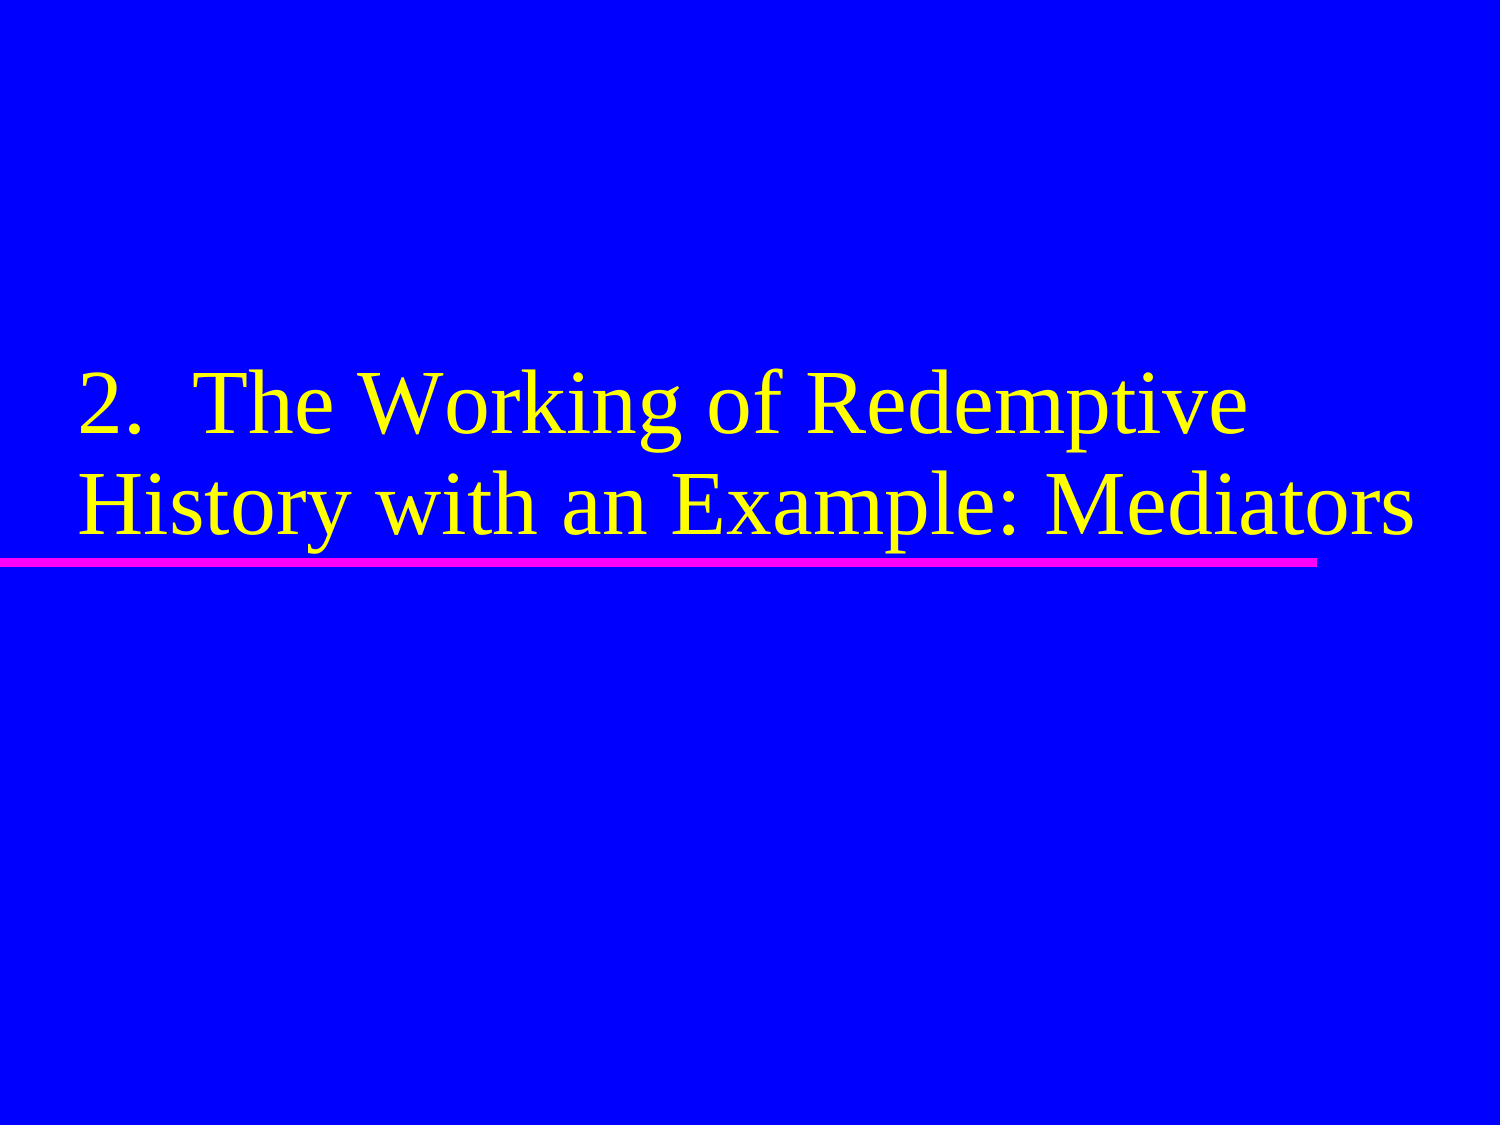

# 2. The Working of Redemptive History with an Example: Mediators